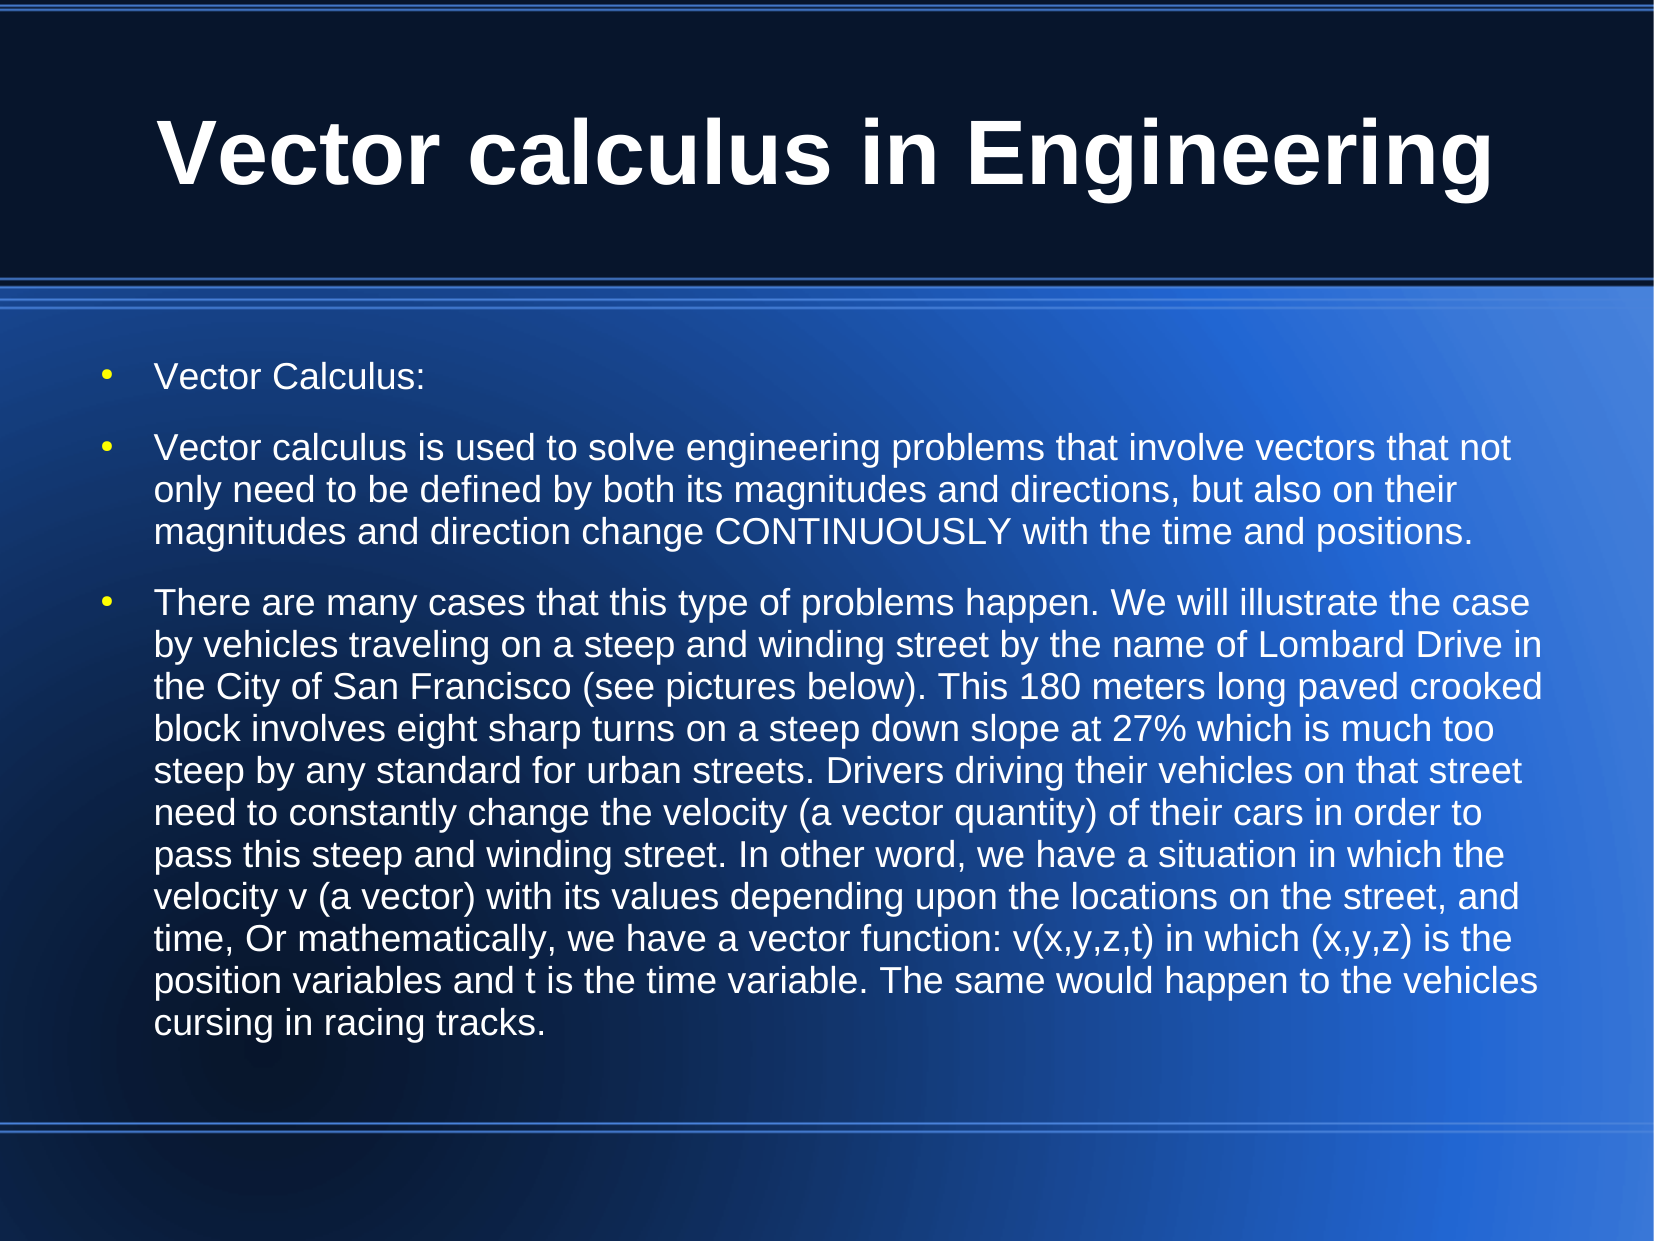

# Vector calculus in Engineering
Vector Calculus:
Vector calculus is used to solve engineering problems that involve vectors that not only need to be defined by both its magnitudes and directions, but also on their magnitudes and direction change CONTINUOUSLY with the time and positions.
There are many cases that this type of problems happen. We will illustrate the case by vehicles traveling on a steep and winding street by the name of Lombard Drive in the City of San Francisco (see pictures below). This 180 meters long paved crooked block involves eight sharp turns on a steep down slope at 27% which is much too steep by any standard for urban streets. Drivers driving their vehicles on that street need to constantly change the velocity (a vector quantity) of their cars in order to pass this steep and winding street. In other word, we have a situation in which the velocity v (a vector) with its values depending upon the locations on the street, and time, Or mathematically, we have a vector function: v(x,y,z,t) in which (x,y,z) is the position variables and t is the time variable. The same would happen to the vehicles cursing in racing tracks.